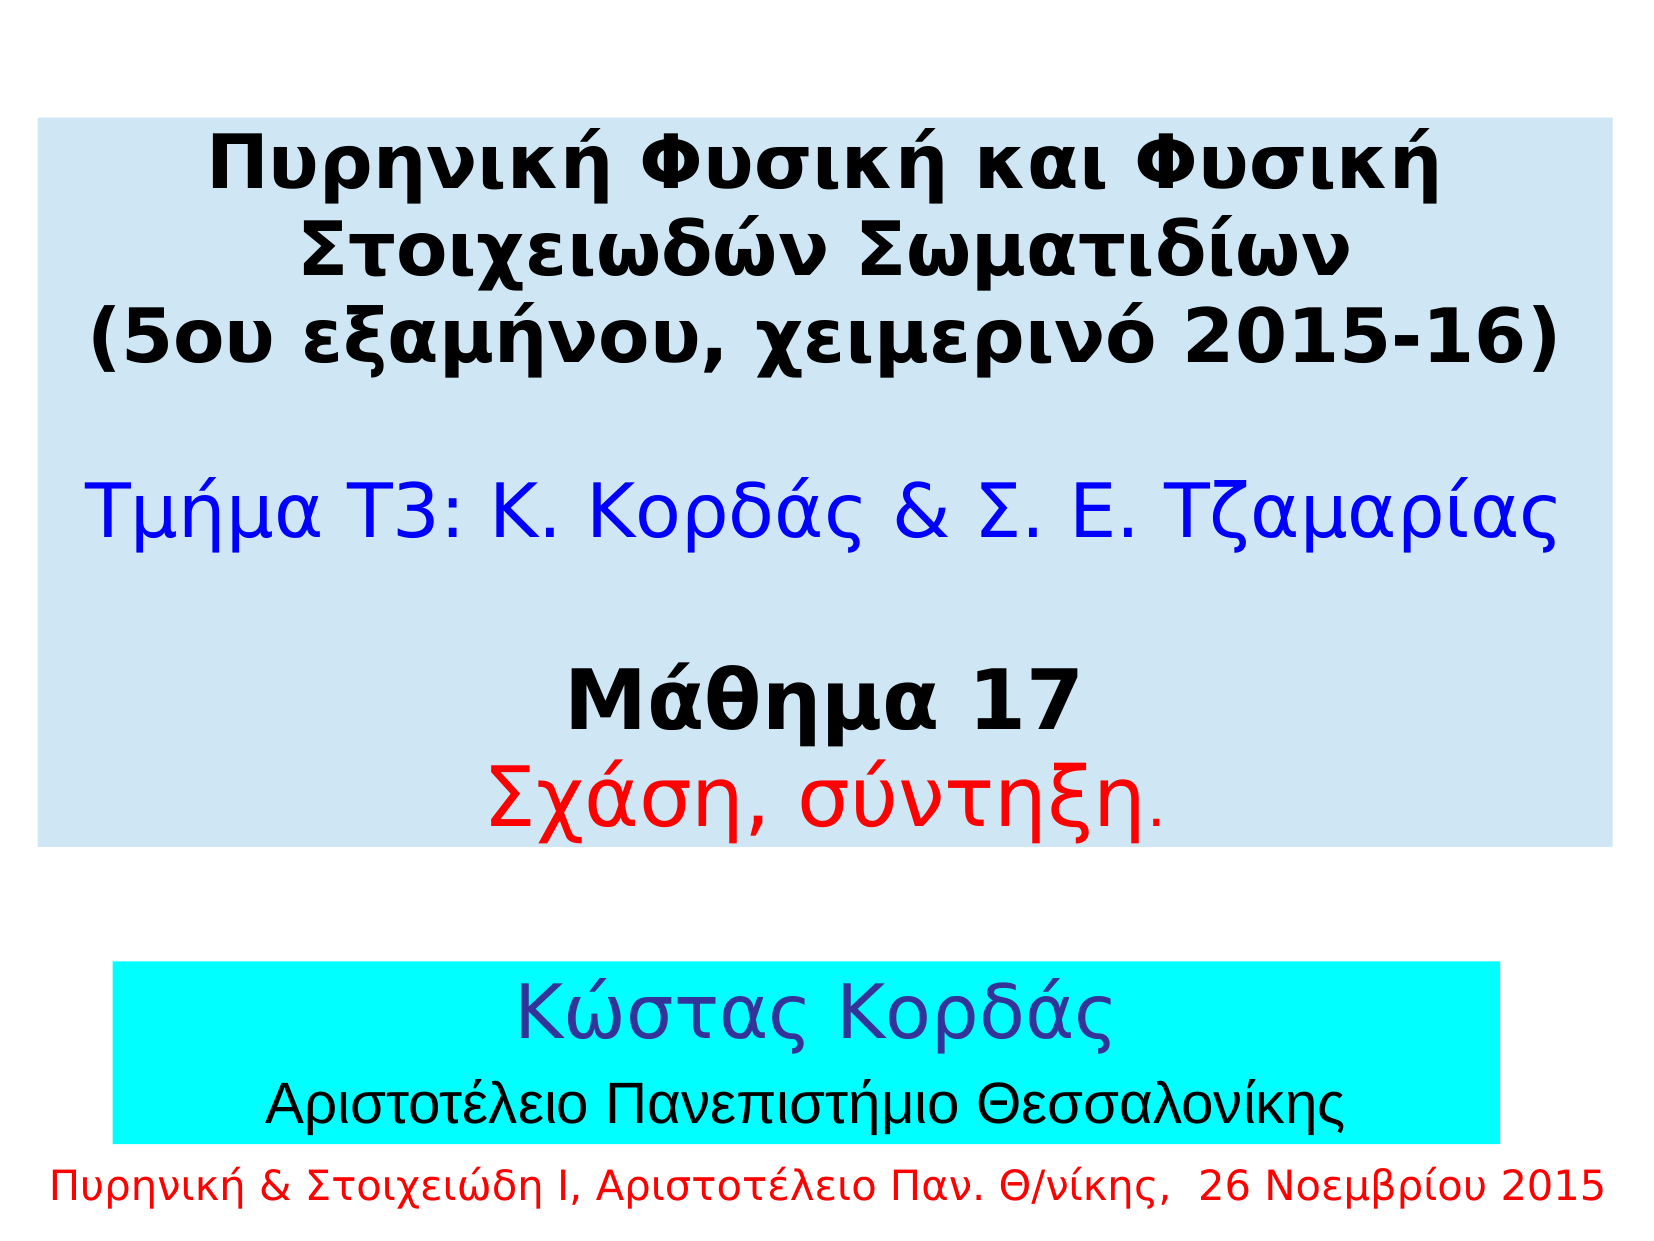

# Πυρηνική Φυσική και Φυσική Στοιχειωδών Σωματιδίων (5ου εξαμήνου, χειμερινό 2015-16) Τμήμα T3: Κ. Κορδάς & Σ. Ε. Τζαμαρίας Μάθημα 17 Σχάση, σύντηξη.
 Κώστας Κορδάς
Αριστοτέλειο Πανεπιστήμιο Θεσσαλονίκης
Πυρηνική & Στοιχειώδη Ι, Αριστοτέλειο Παν. Θ/νίκης, 26 Νοεμβρίου 2015